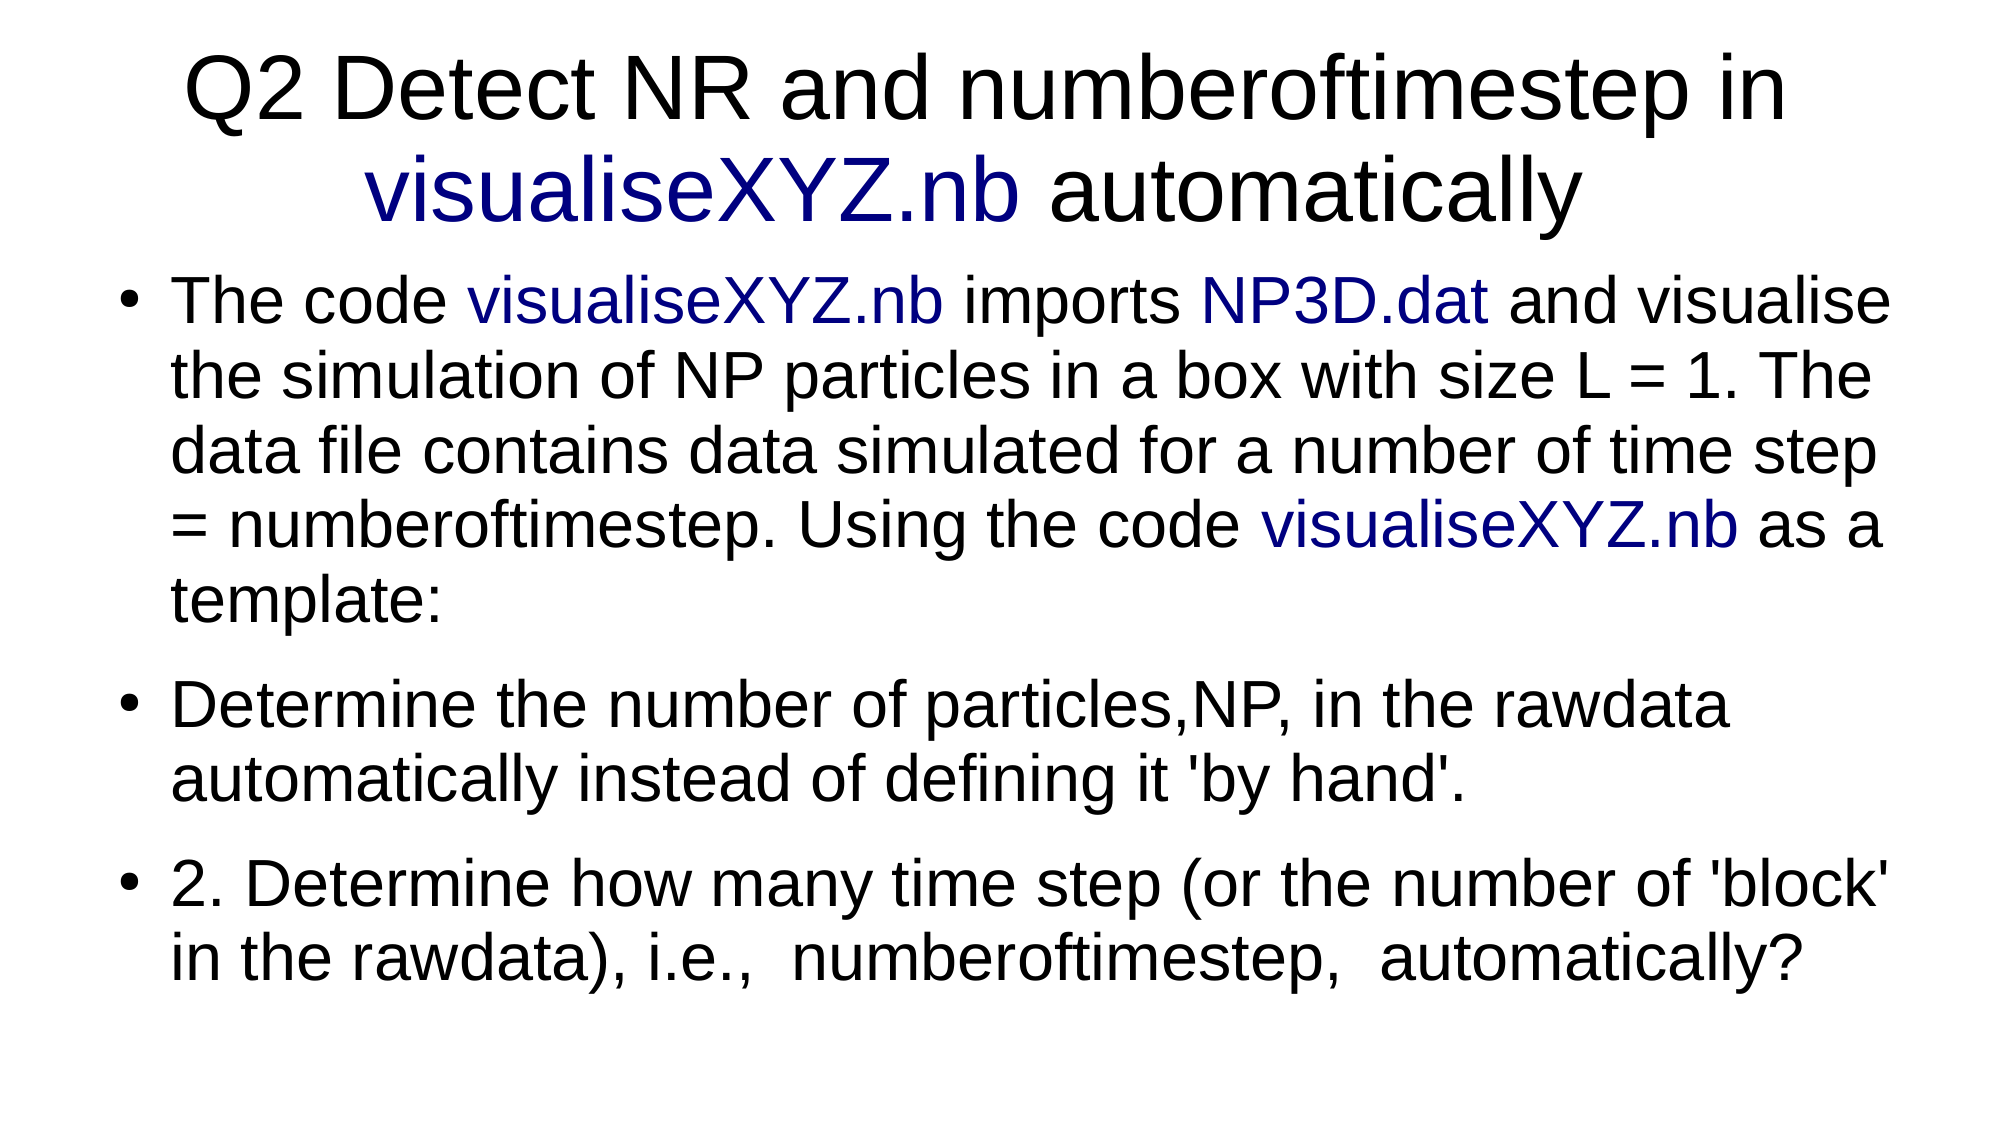

# Q2 Detect NR and numberoftimestep in visualiseXYZ.nb automatically
The code visualiseXYZ.nb imports NP3D.dat and visualise the simulation of NP particles in a box with size L = 1. The data file contains data simulated for a number of time step = numberoftimestep. Using the code visualiseXYZ.nb as a template:
Determine the number of particles,NP, in the rawdata automatically instead of defining it 'by hand'.
2. Determine how many time step (or the number of 'block' in the rawdata), i.e., numberoftimestep, automatically?